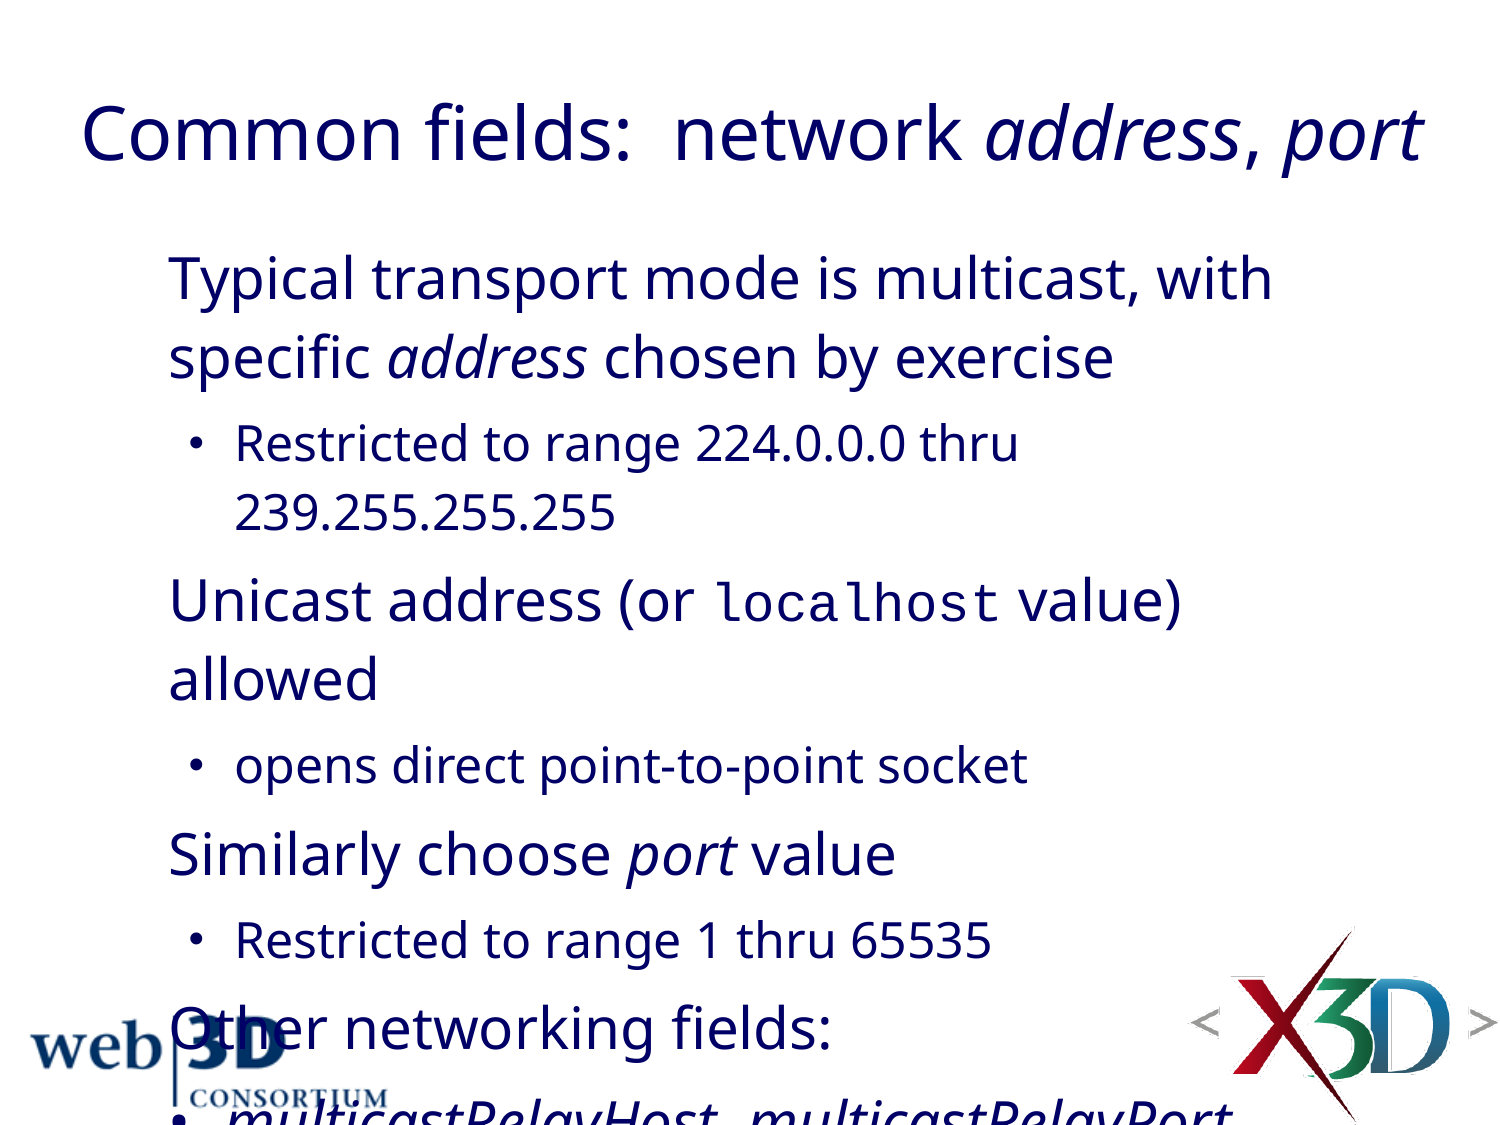

# Common fields: network address, port
Typical transport mode is multicast, with specific address chosen by exercise
Restricted to range 224.0.0.0 thru 239.255.255.255
Unicast address (or localhost value) allowed
opens direct point-to-point socket
Similarly choose port value
Restricted to range 1 thru 65535
Other networking fields:
multicastRelayHost, multicastRelayPort, rtpHeaderExpected, rtpHeaderHeard